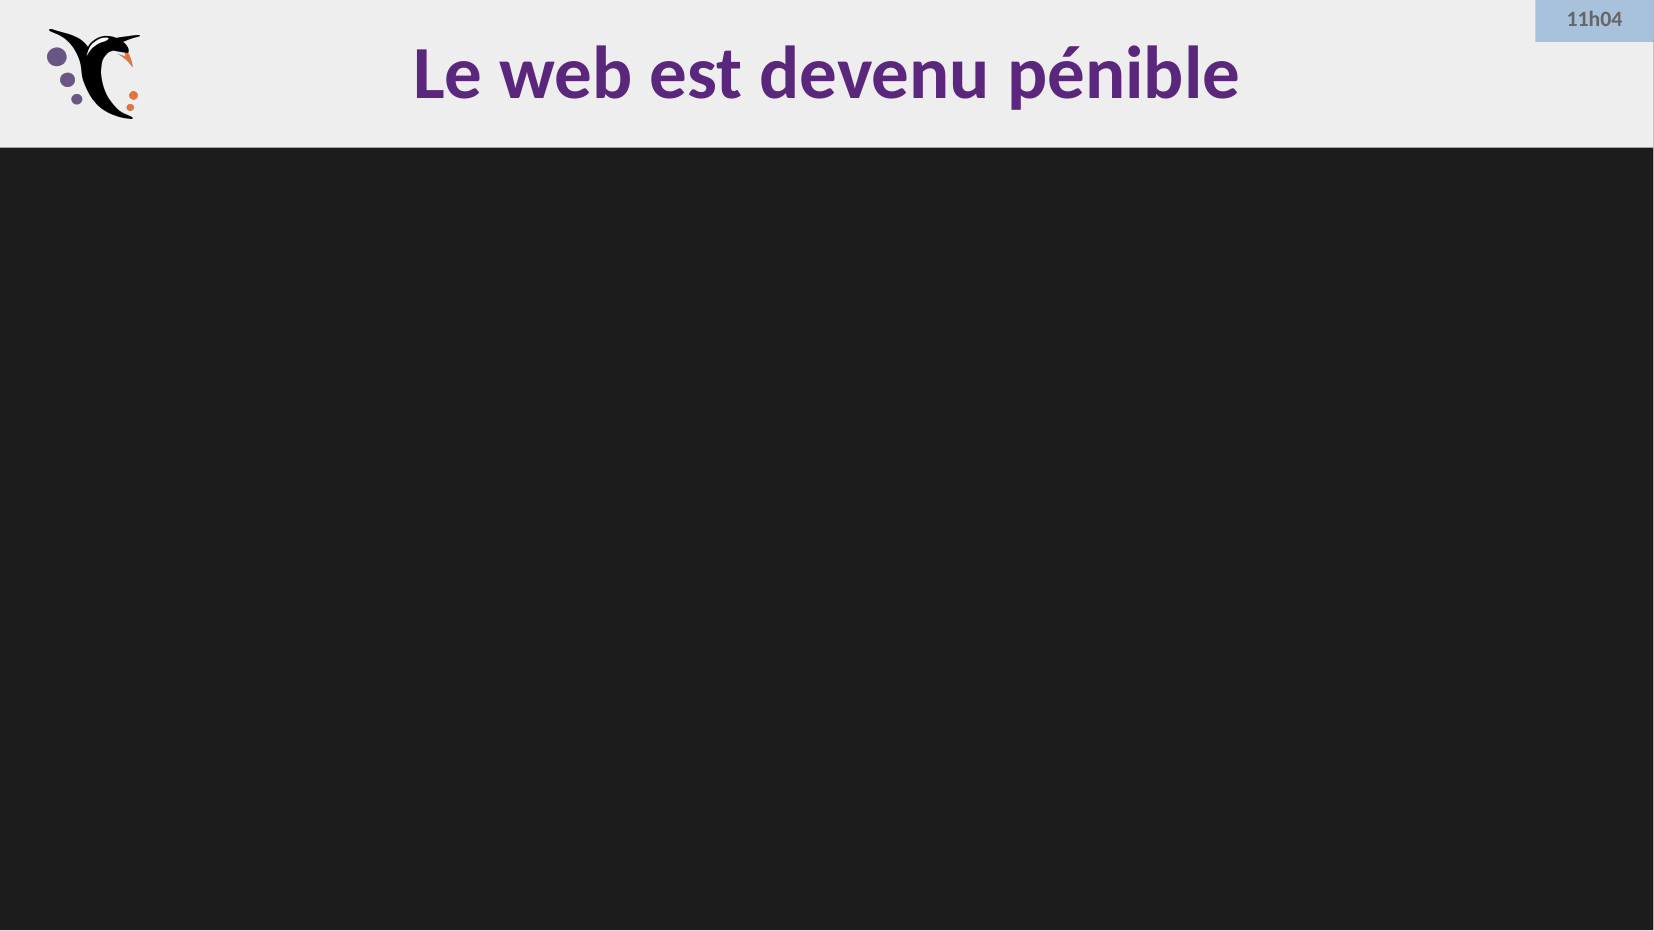

11h04
# Le web est devenu pénible